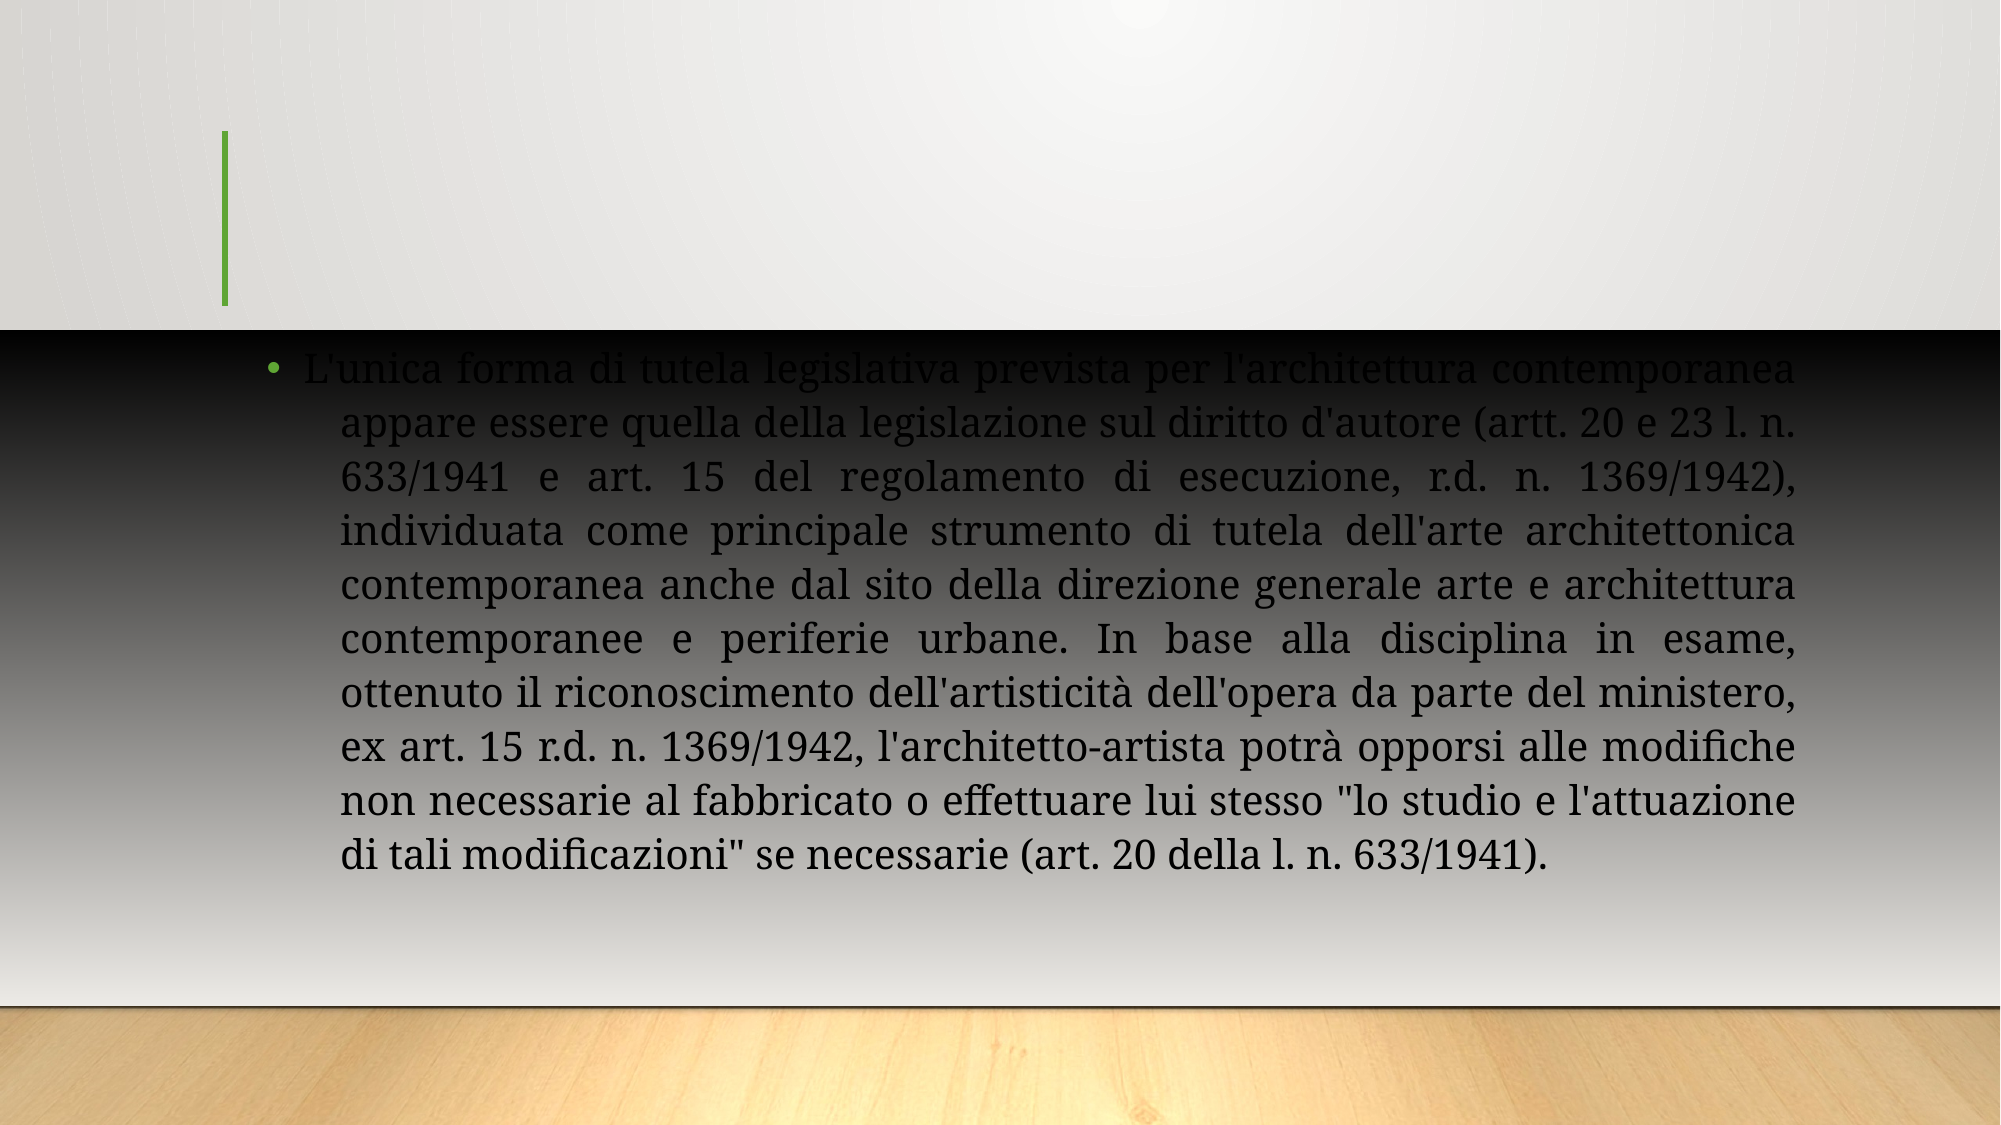

#
L'unica forma di tutela legislativa prevista per l'architettura contemporanea appare essere quella della legislazione sul diritto d'autore (artt. 20 e 23 l. n. 633/1941 e art. 15 del regolamento di esecuzione, r.d. n. 1369/1942), individuata come principale strumento di tutela dell'arte architettonica contemporanea anche dal sito della direzione generale arte e architettura contemporanee e periferie urbane. In base alla disciplina in esame, ottenuto il riconoscimento dell'artisticità dell'opera da parte del ministero, ex art. 15 r.d. n. 1369/1942, l'architetto-artista potrà opporsi alle modifiche non necessarie al fabbricato o effettuare lui stesso "lo studio e l'attuazione di tali modificazioni" se necessarie (art. 20 della l. n. 633/1941).